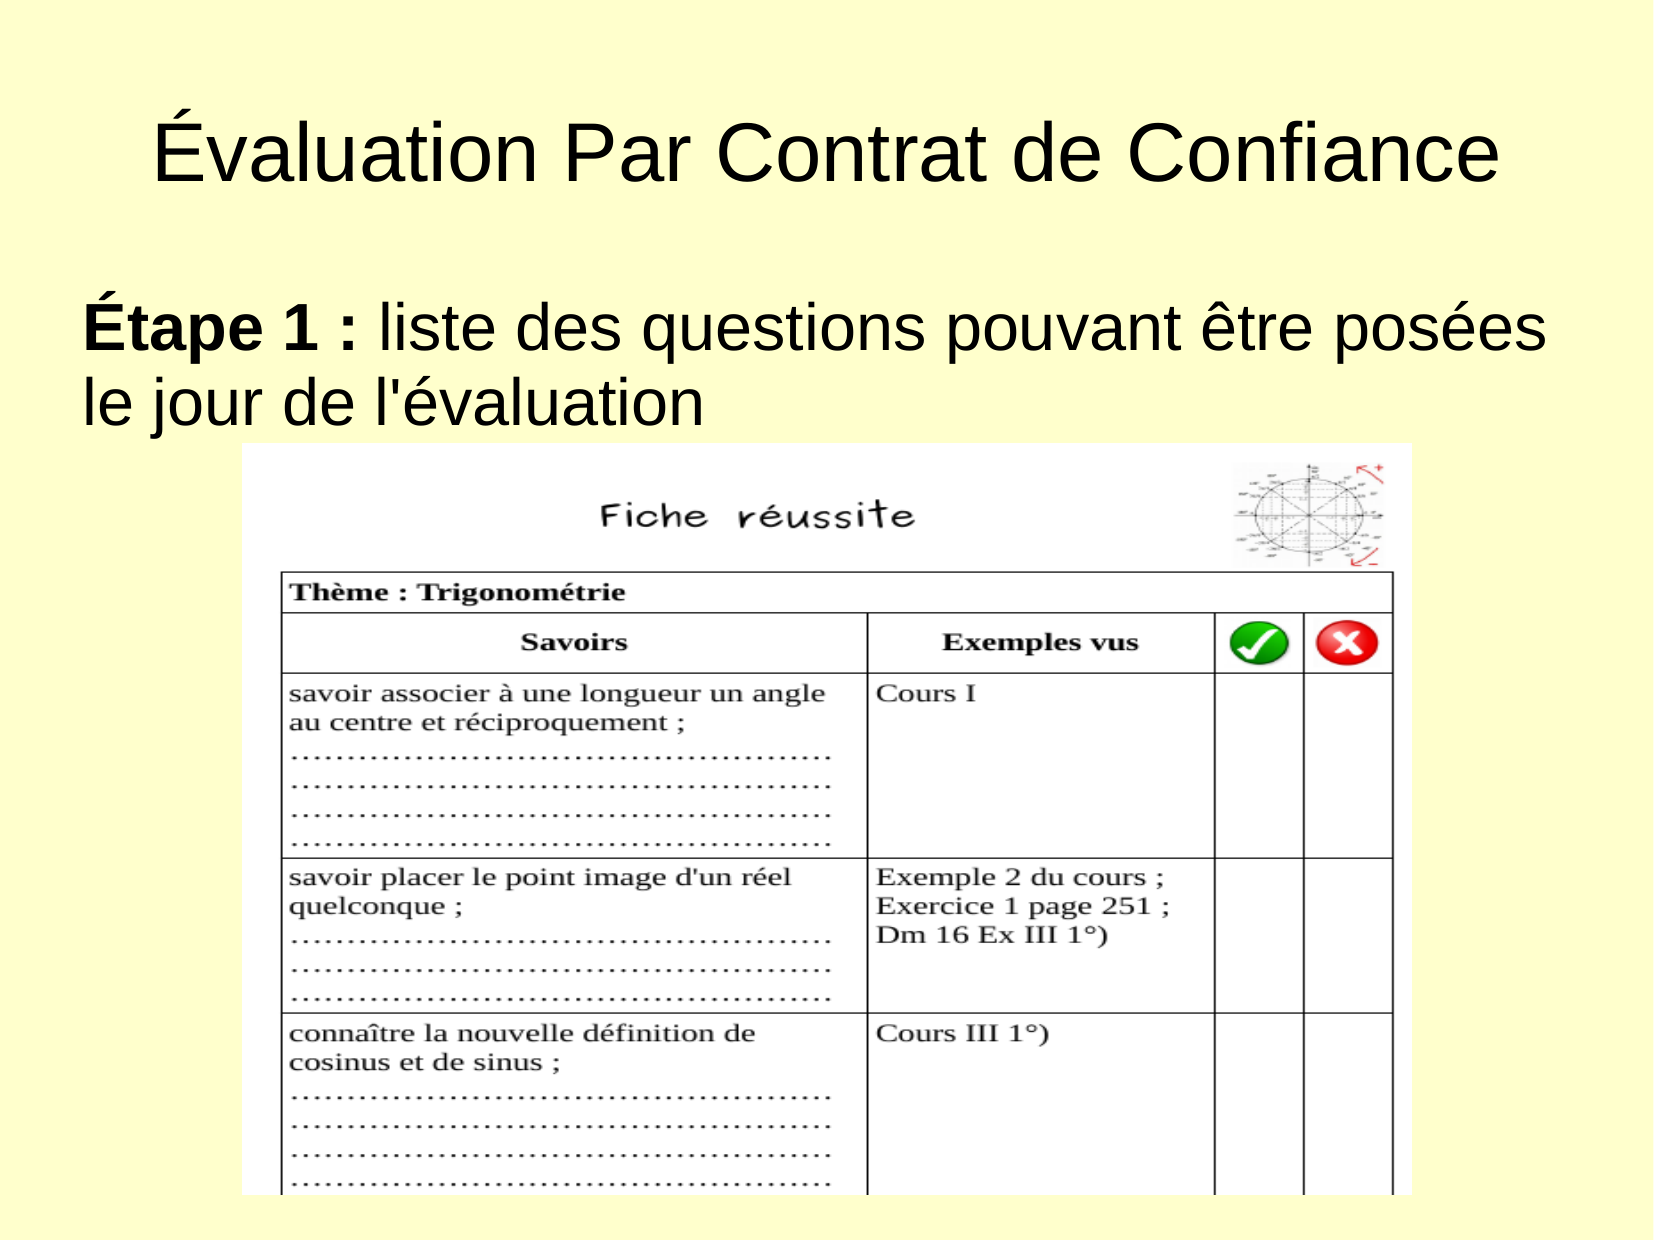

# Évaluation Par Contrat de Confiance
Étape 1 : liste des questions pouvant être posées le jour de l'évaluation